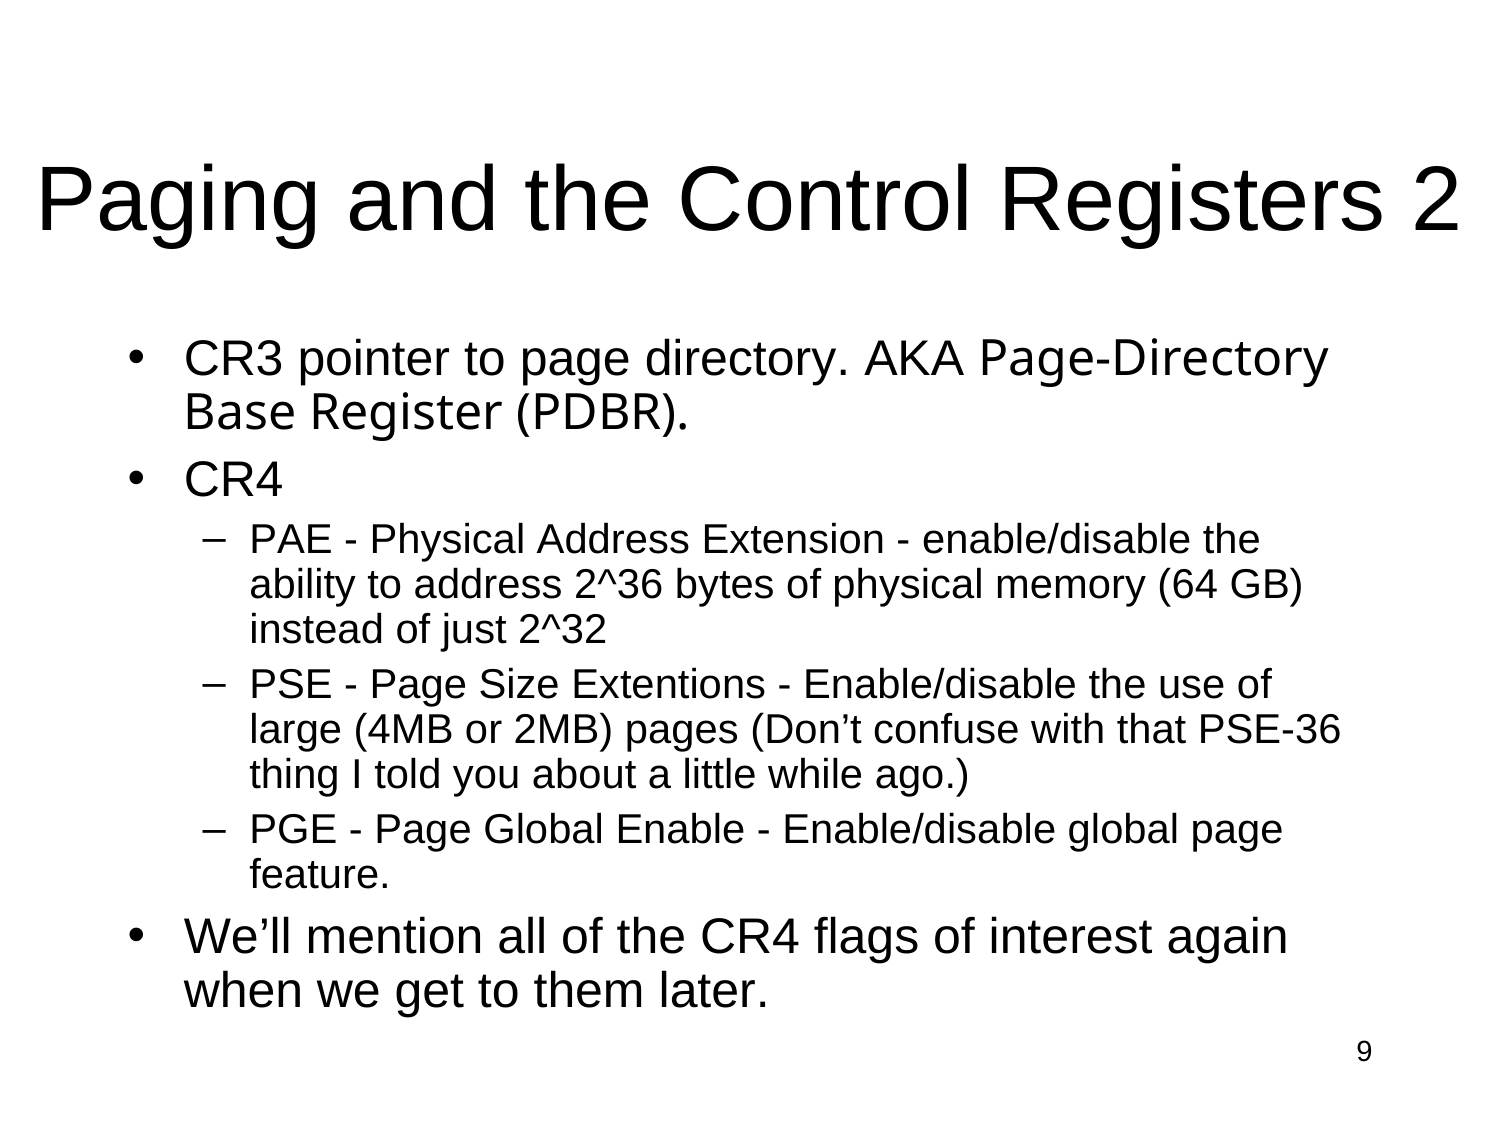

# Paging and the Control Registers 2
CR3 pointer to page directory. AKA Page-Directory Base Register (PDBR).
CR4
PAE - Physical Address Extension - enable/disable the ability to address 2^36 bytes of physical memory (64 GB) instead of just 2^32
PSE - Page Size Extentions - Enable/disable the use of large (4MB or 2MB) pages (Don’t confuse with that PSE-36 thing I told you about a little while ago.)
PGE - Page Global Enable - Enable/disable global page feature.
We’ll mention all of the CR4 flags of interest again when we get to them later.